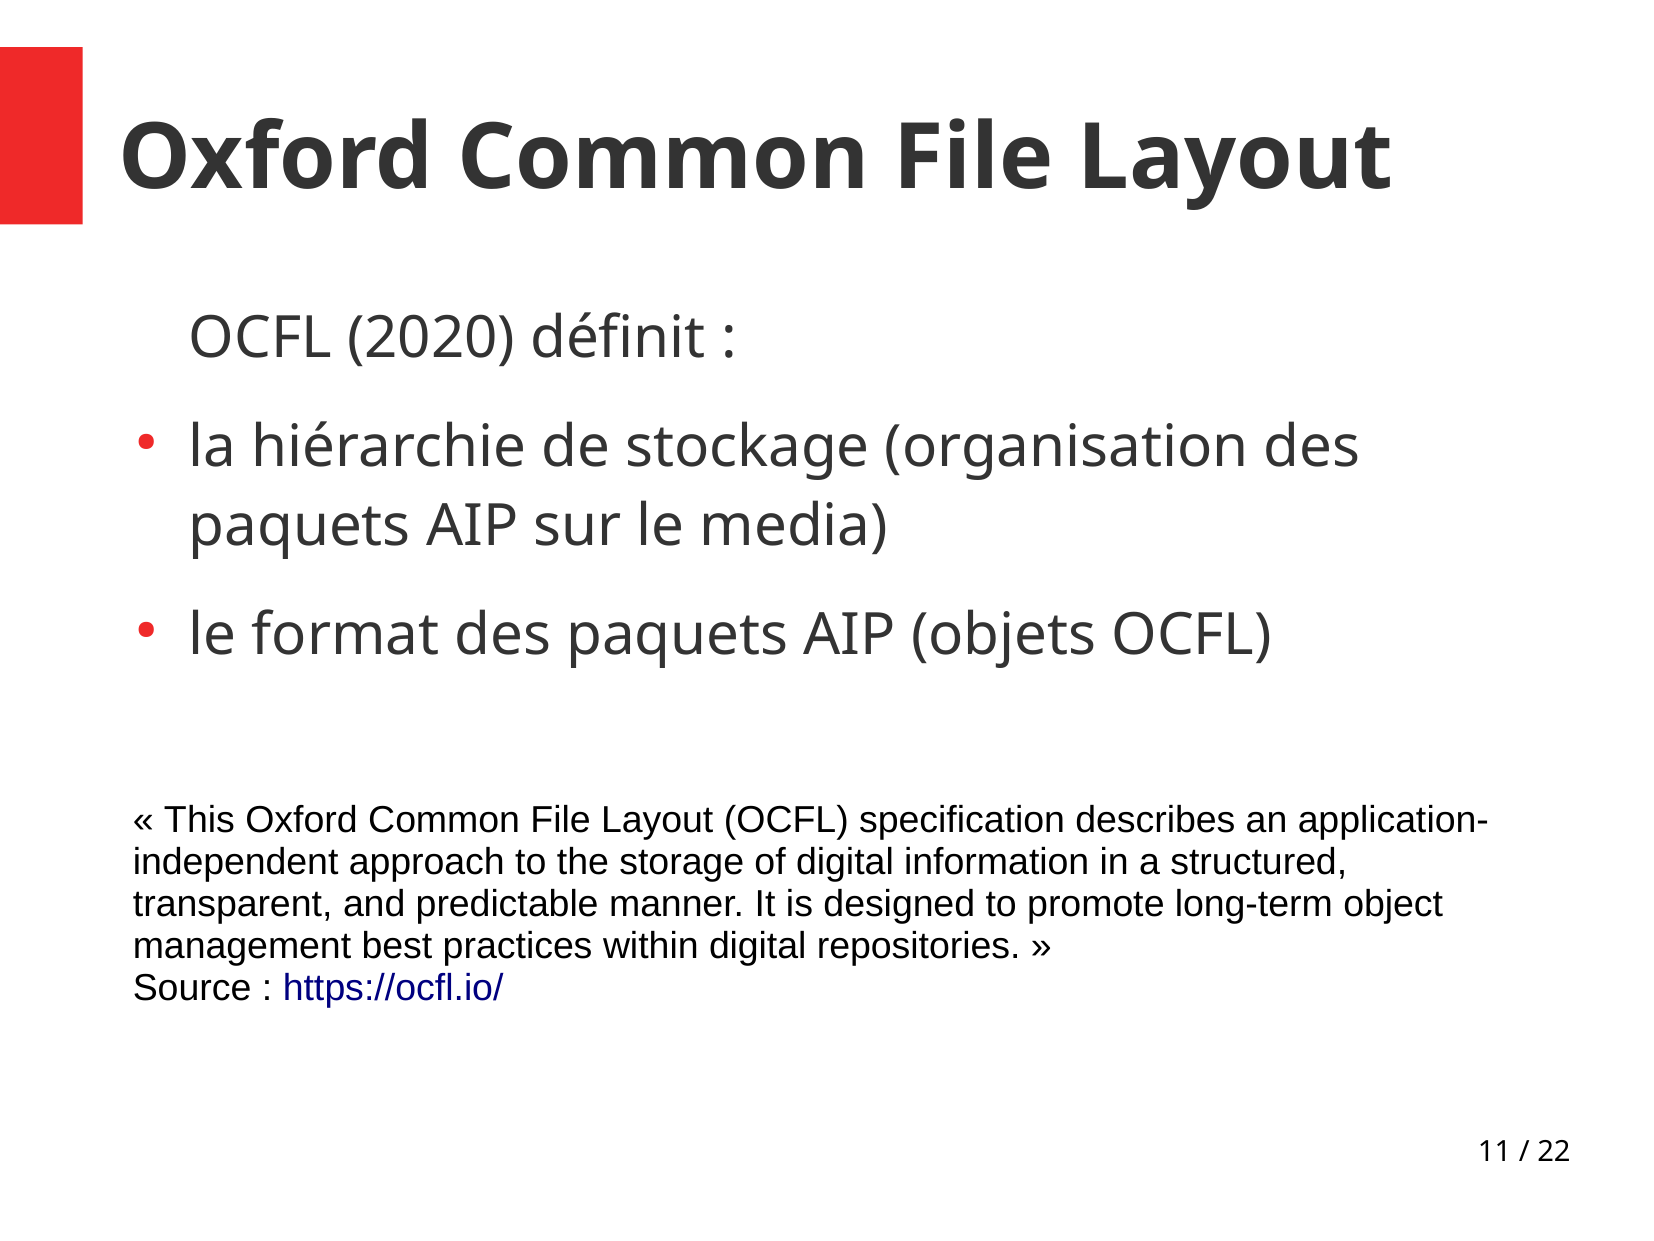

# Oxford Common File Layout
OCFL (2020) définit :
la hiérarchie de stockage (organisation des paquets AIP sur le media)
le format des paquets AIP (objets OCFL)
« This Oxford Common File Layout (OCFL) specification describes an application-independent approach to the storage of digital information in a structured, transparent, and predictable manner. It is designed to promote long-term object management best practices within digital repositories. »
Source : https://ocfl.io/
11